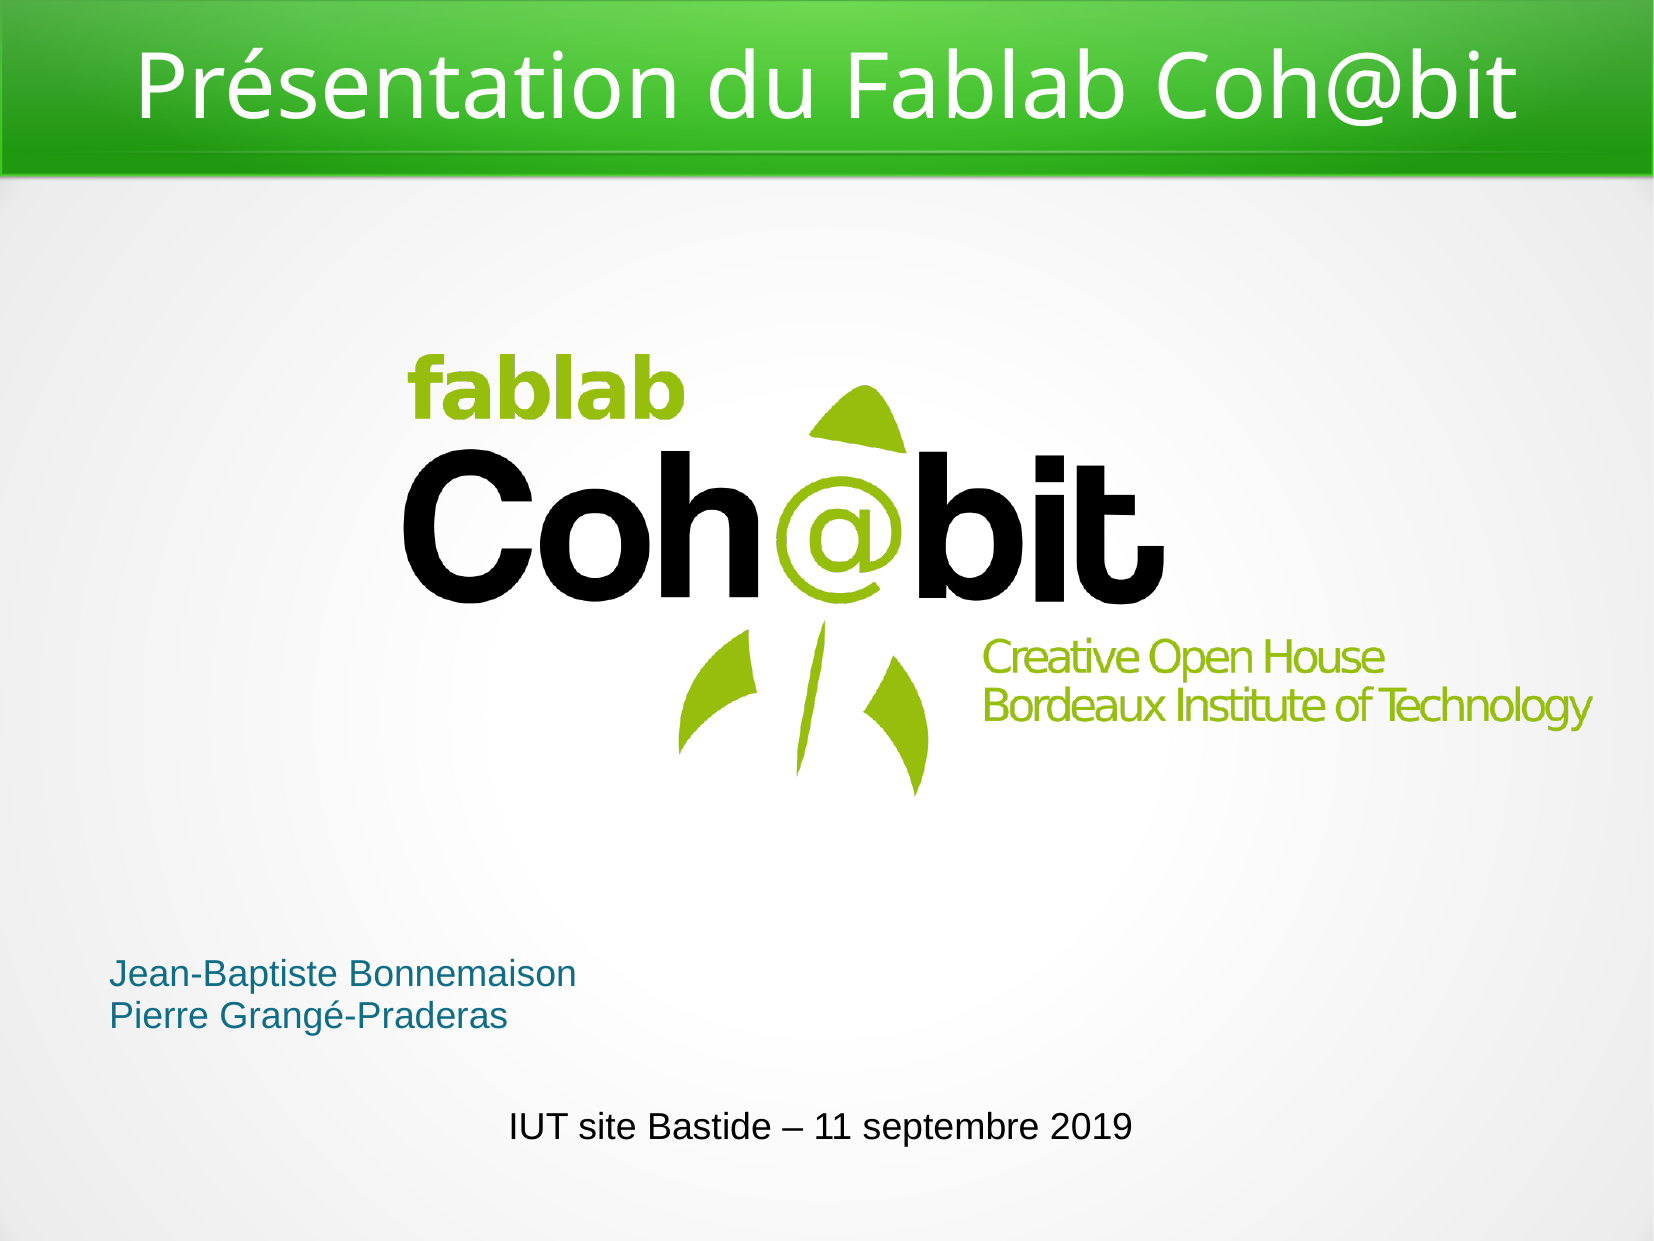

# Présentation du Fablab Coh@bit
Jean-Baptiste Bonnemaison
Pierre Grangé-Praderas
IUT site Bastide – 11 septembre 2019